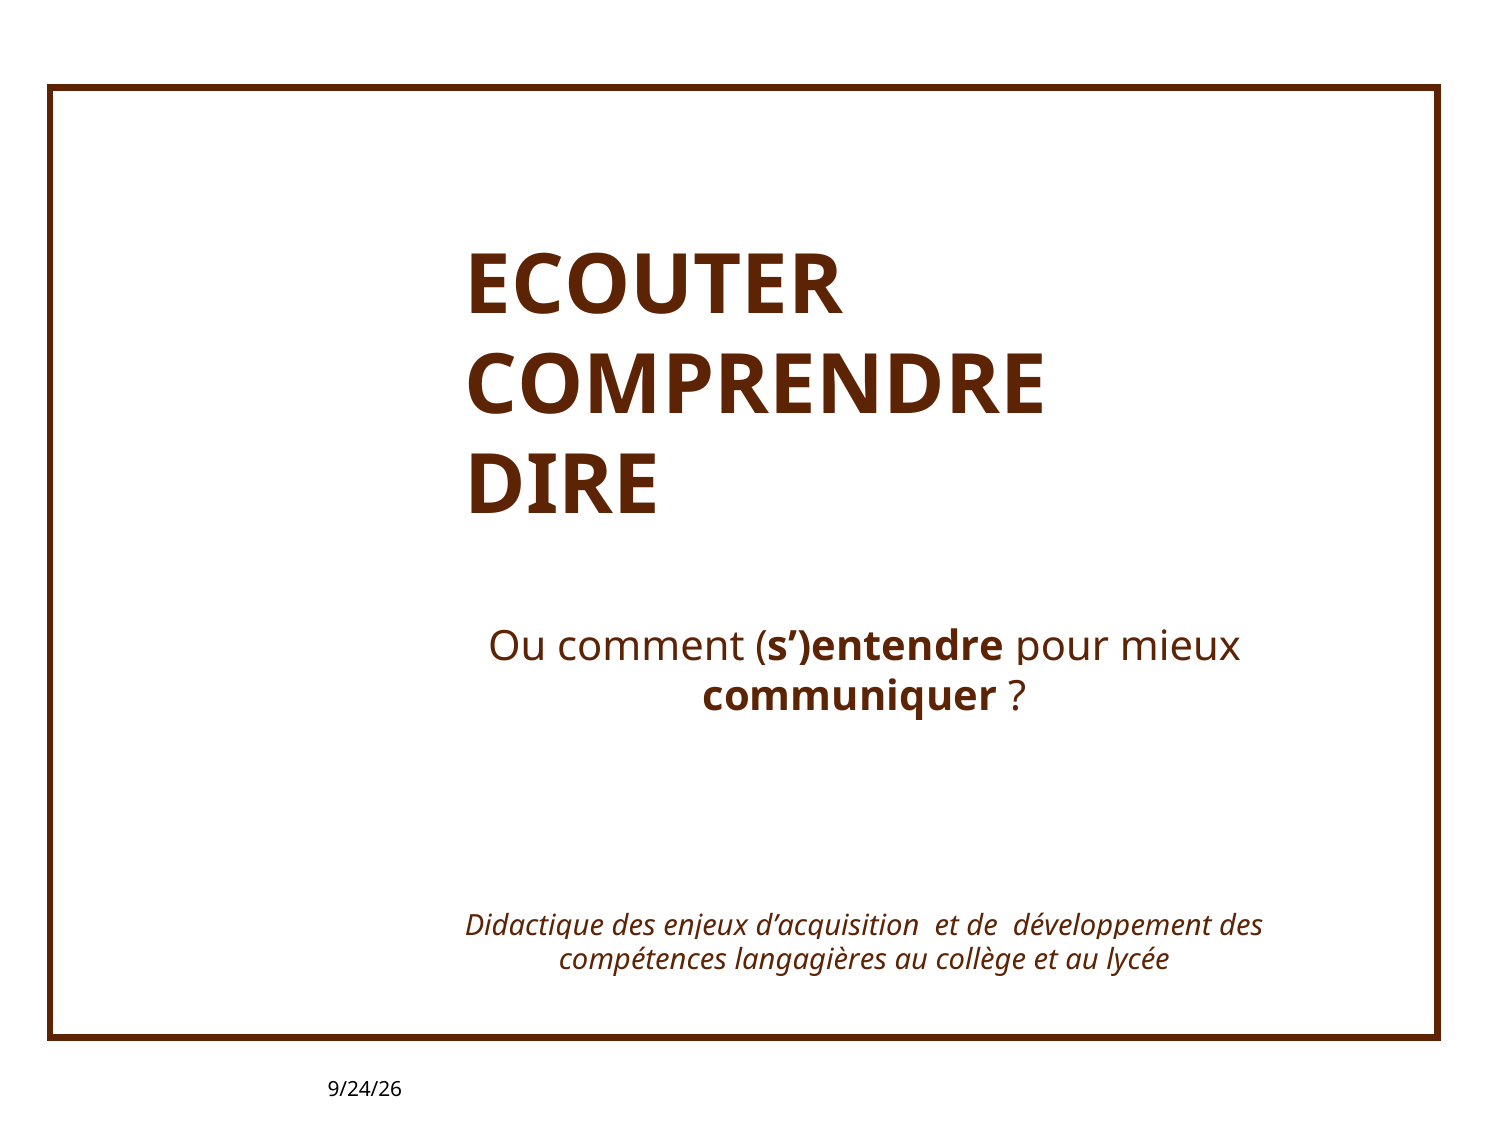

# ECOUTER COMPRENDRE DIRE
Ou comment (s’)entendre pour mieux communiquer ?
Didactique des enjeux d’acquisition et de développement des compétences langagières au collège et au lycée